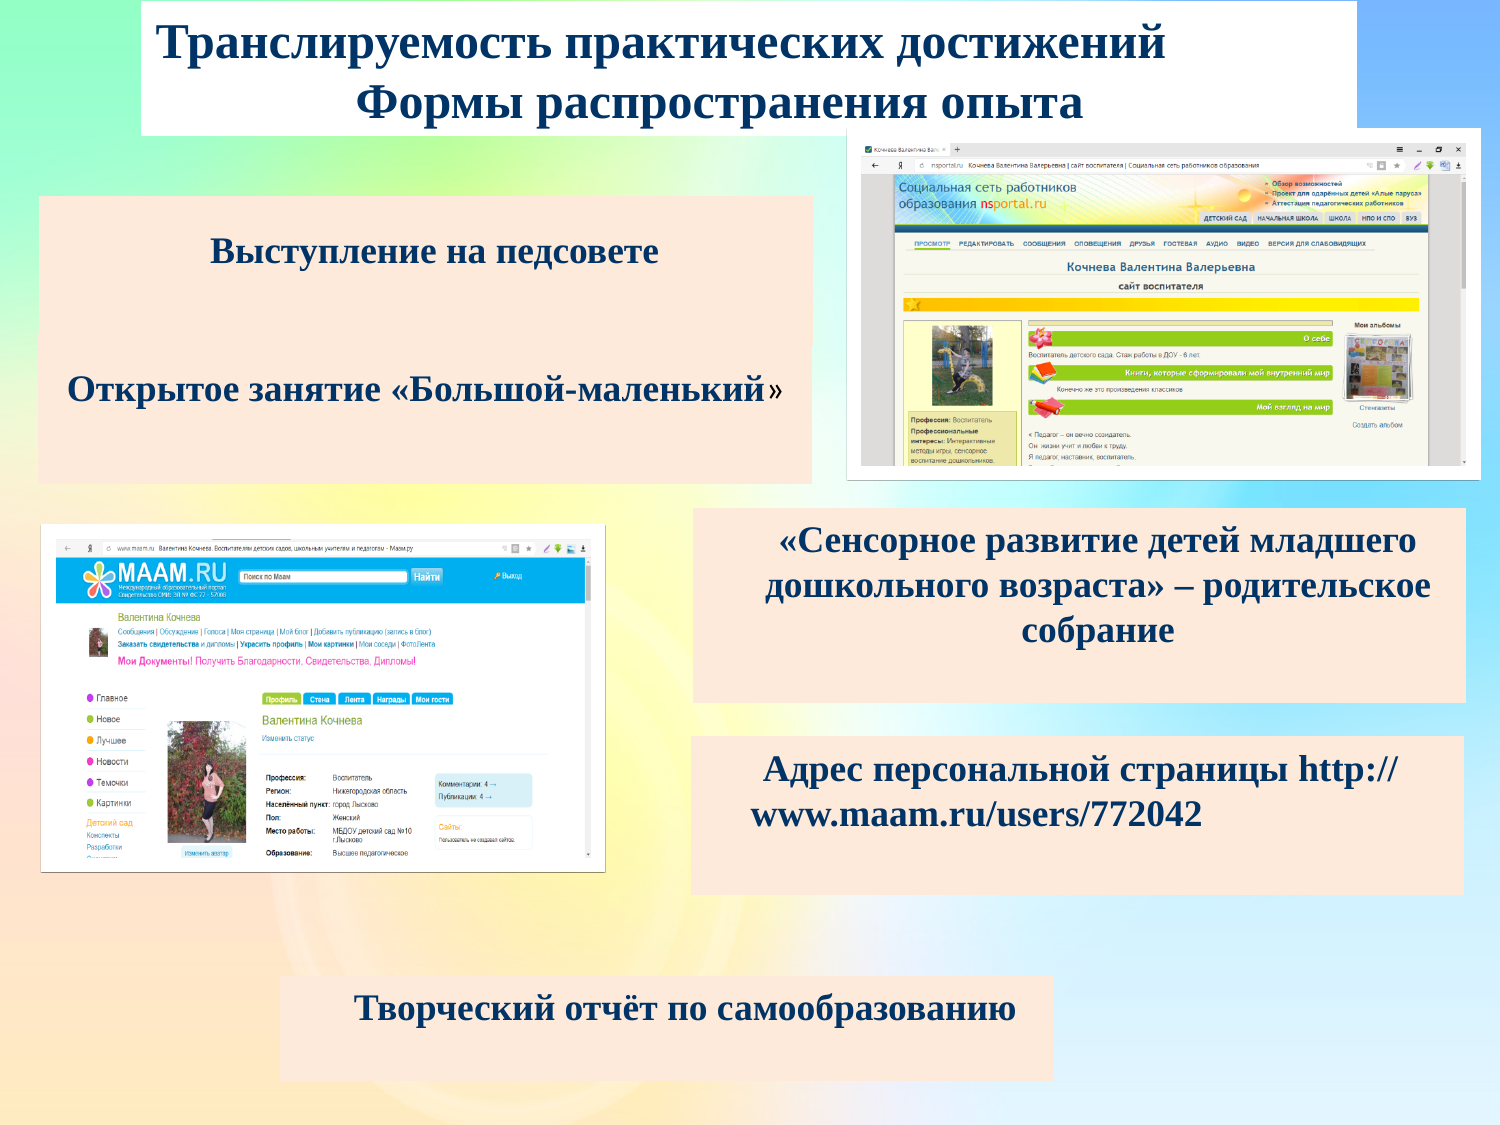

Транслируемость практических достижений
 Формы распространения опыта
Выступление на педсовете
Открытое занятие «Большой-маленький»
«Сенсорное развитие детей младшего дошкольного возраста» – родительское собрание
 Адрес персональной страницы http://www.maam.ru/users/772042
Творческий отчёт по самообразованию